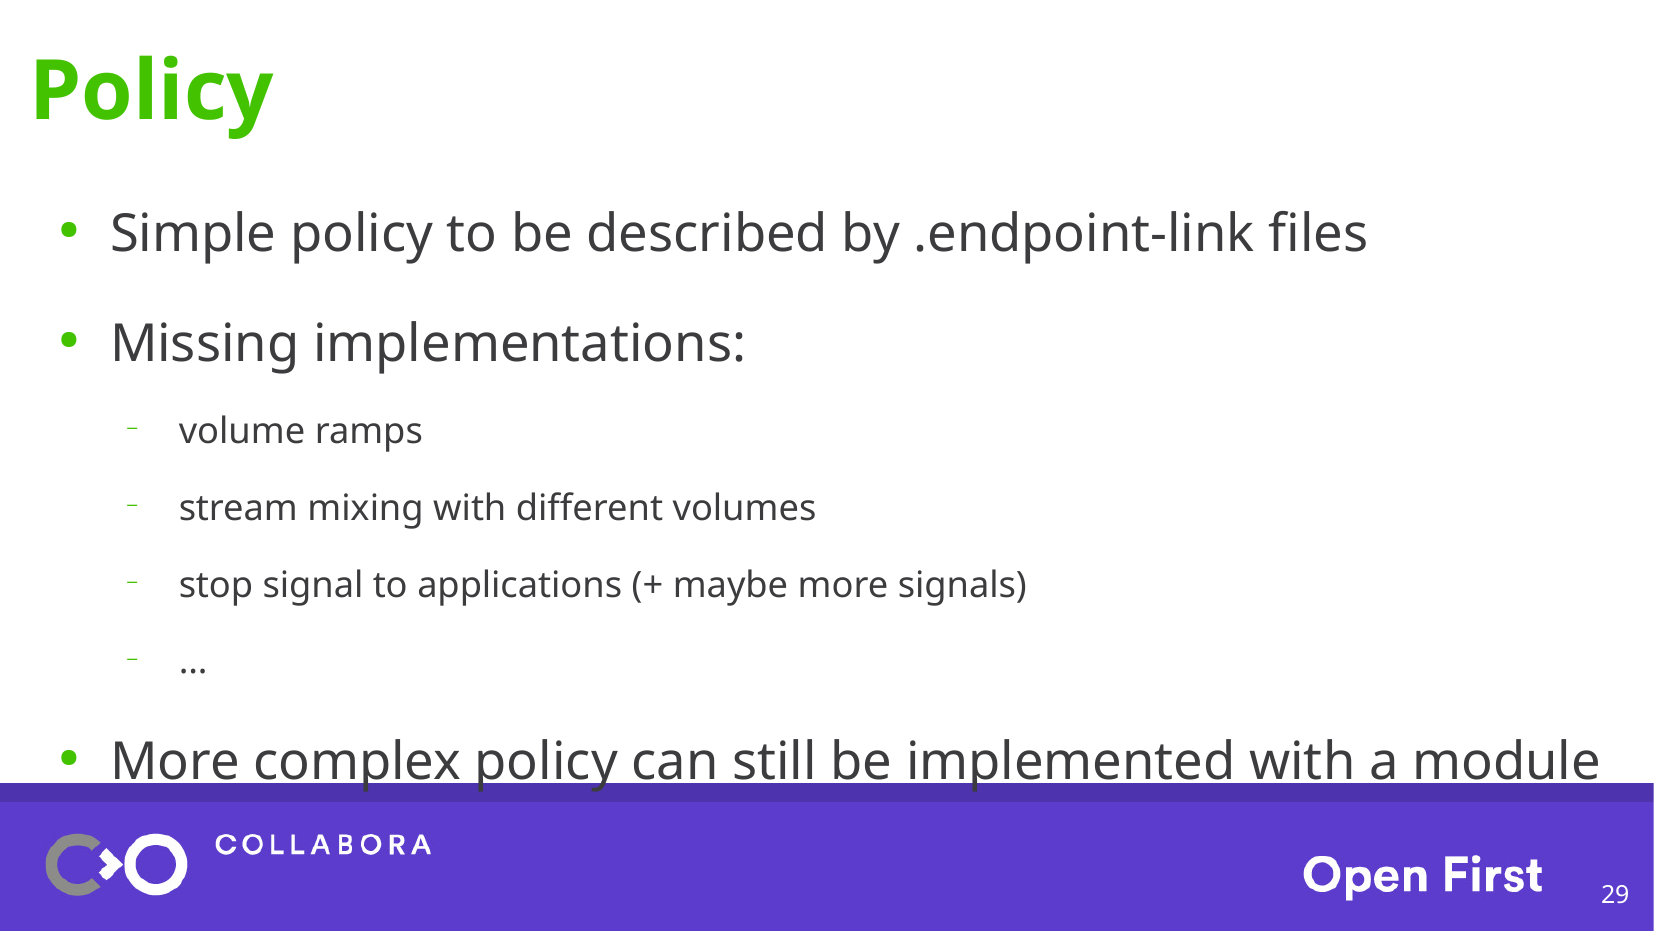

# Policy
Simple policy to be described by .endpoint-link files
Missing implementations:
volume ramps
stream mixing with different volumes
stop signal to applications (+ maybe more signals)
…
More complex policy can still be implemented with a module